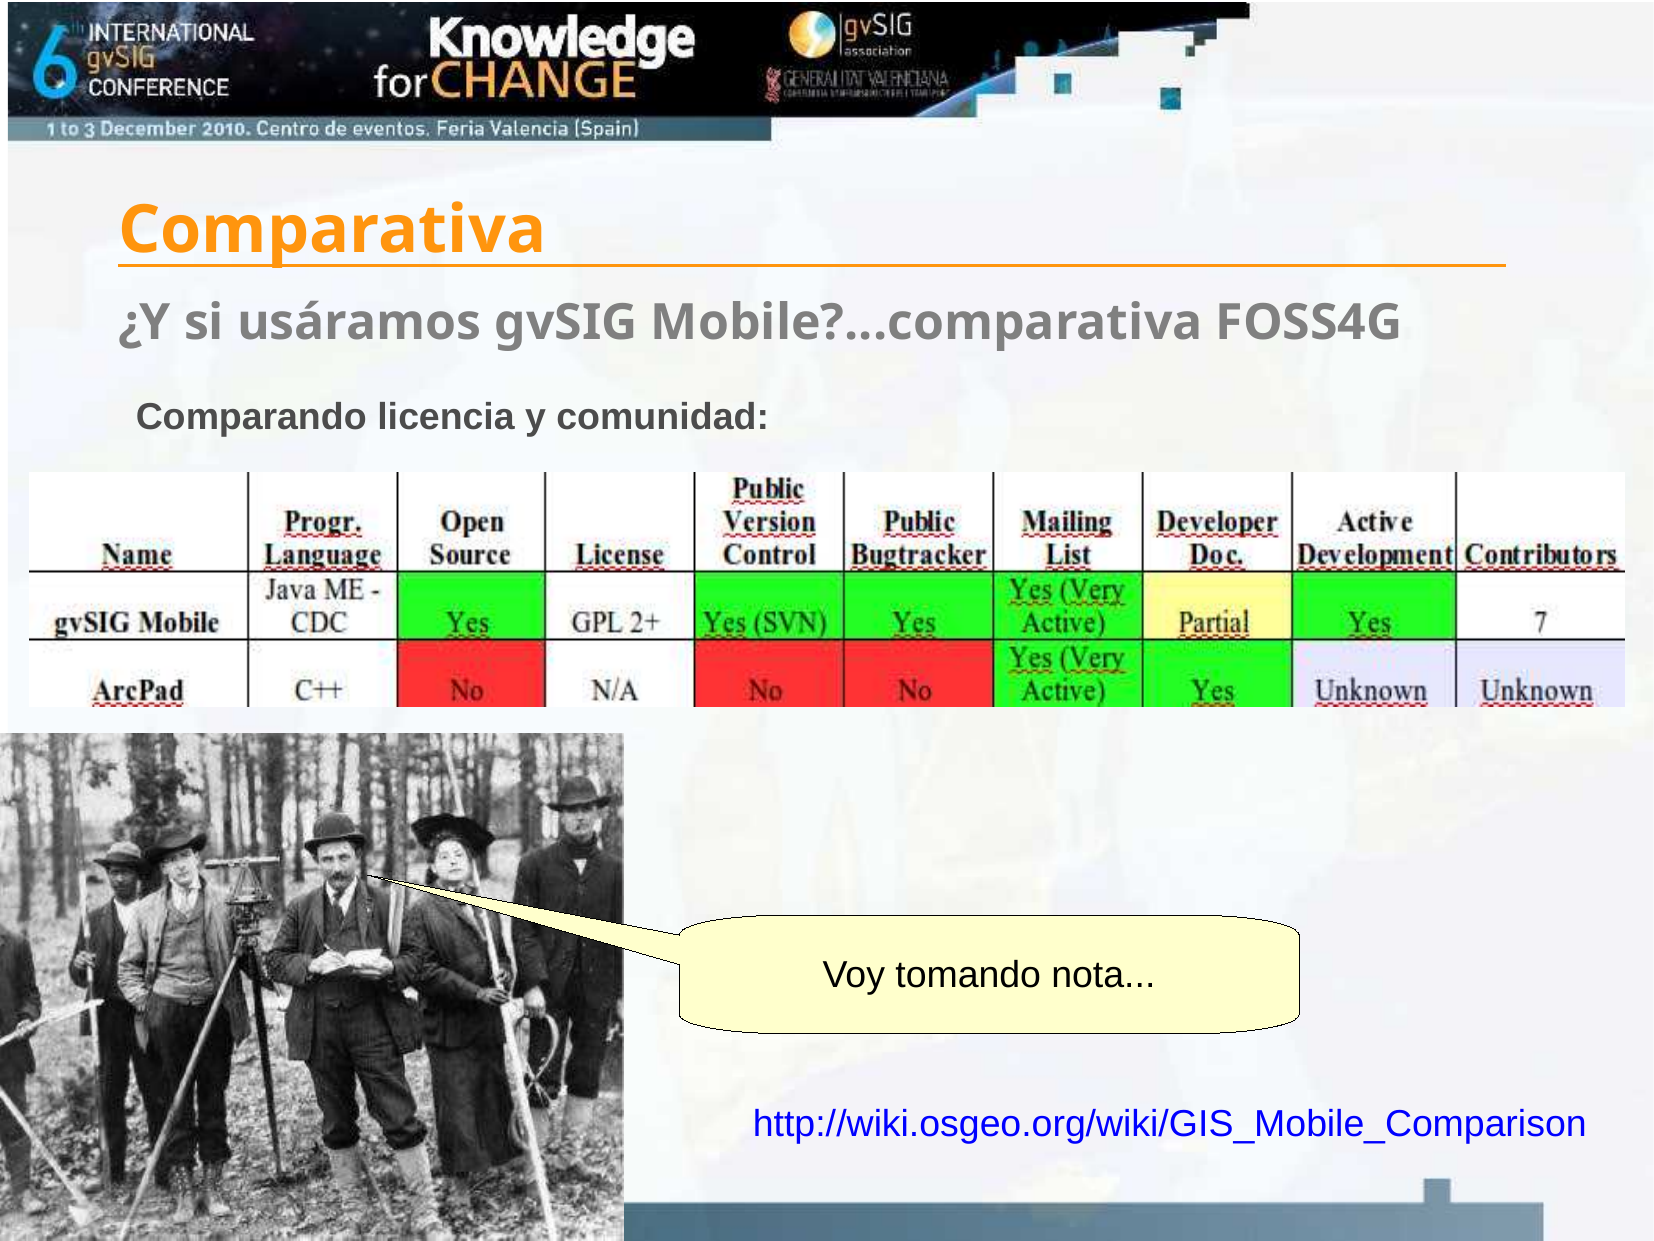

# Comparativa
¿Y si usáramos gvSIG Mobile?...comparativa FOSS4G
Comparando licencia y comunidad:
Voy tomando nota...
http://wiki.osgeo.org/wiki/GIS_Mobile_Comparison